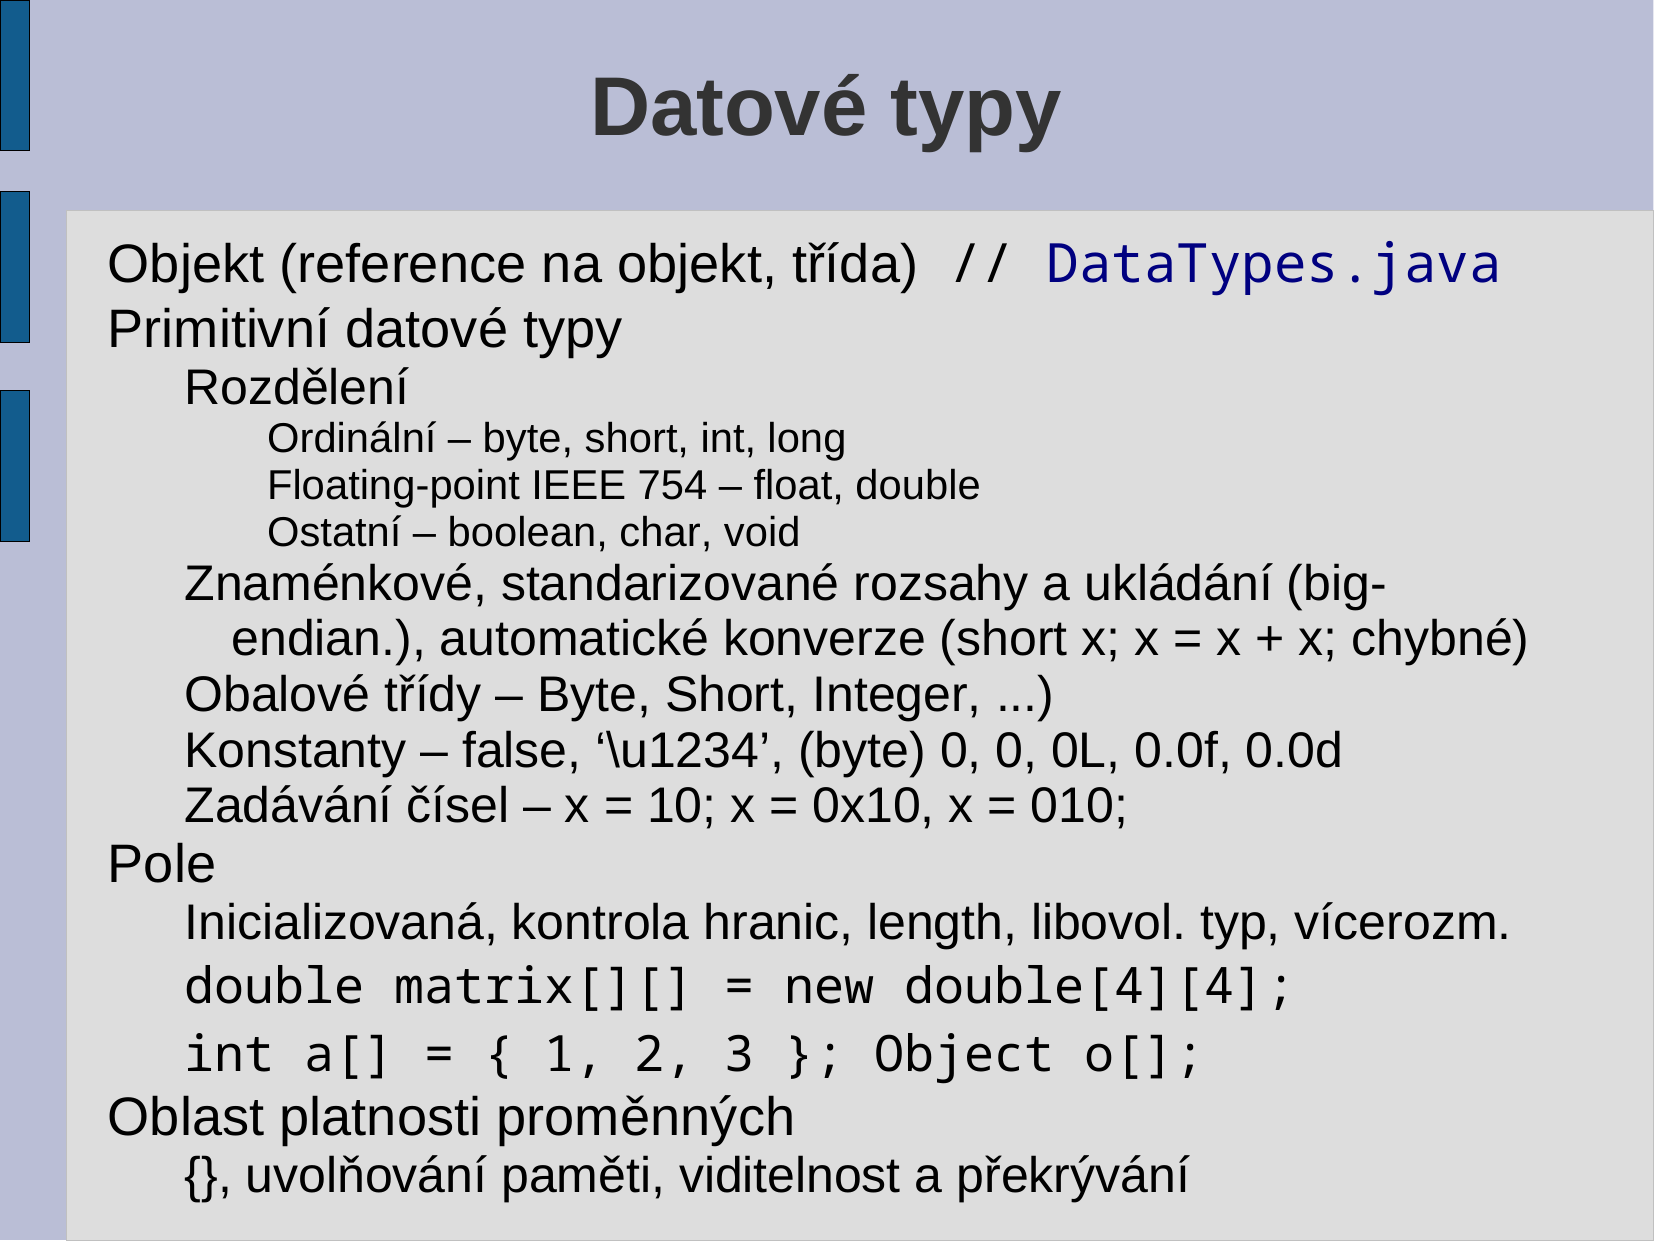

# Datové typy
Objekt (reference na objekt, třída) // DataTypes.java
Primitivní datové typy
Rozdělení
Ordinální – byte, short, int, long
Floating-point IEEE 754 – float, double
Ostatní – boolean, char, void
Znaménkové, standarizované rozsahy a ukládání (big-endian.), automatické konverze (short x; x = x + x; chybné)
Obalové třídy – Byte, Short, Integer, ...)
Konstanty – false, ‘\u1234’, (byte) 0, 0, 0L, 0.0f, 0.0d
Zadávání čísel – x = 10; x = 0x10, x = 010;
Pole
Inicializovaná, kontrola hranic, length, libovol. typ, vícerozm.
double matrix[][] = new double[4][4];
int a[] = { 1, 2, 3 }; Object o[];
Oblast platnosti proměnných
{}, uvolňování paměti, viditelnost a překrývání